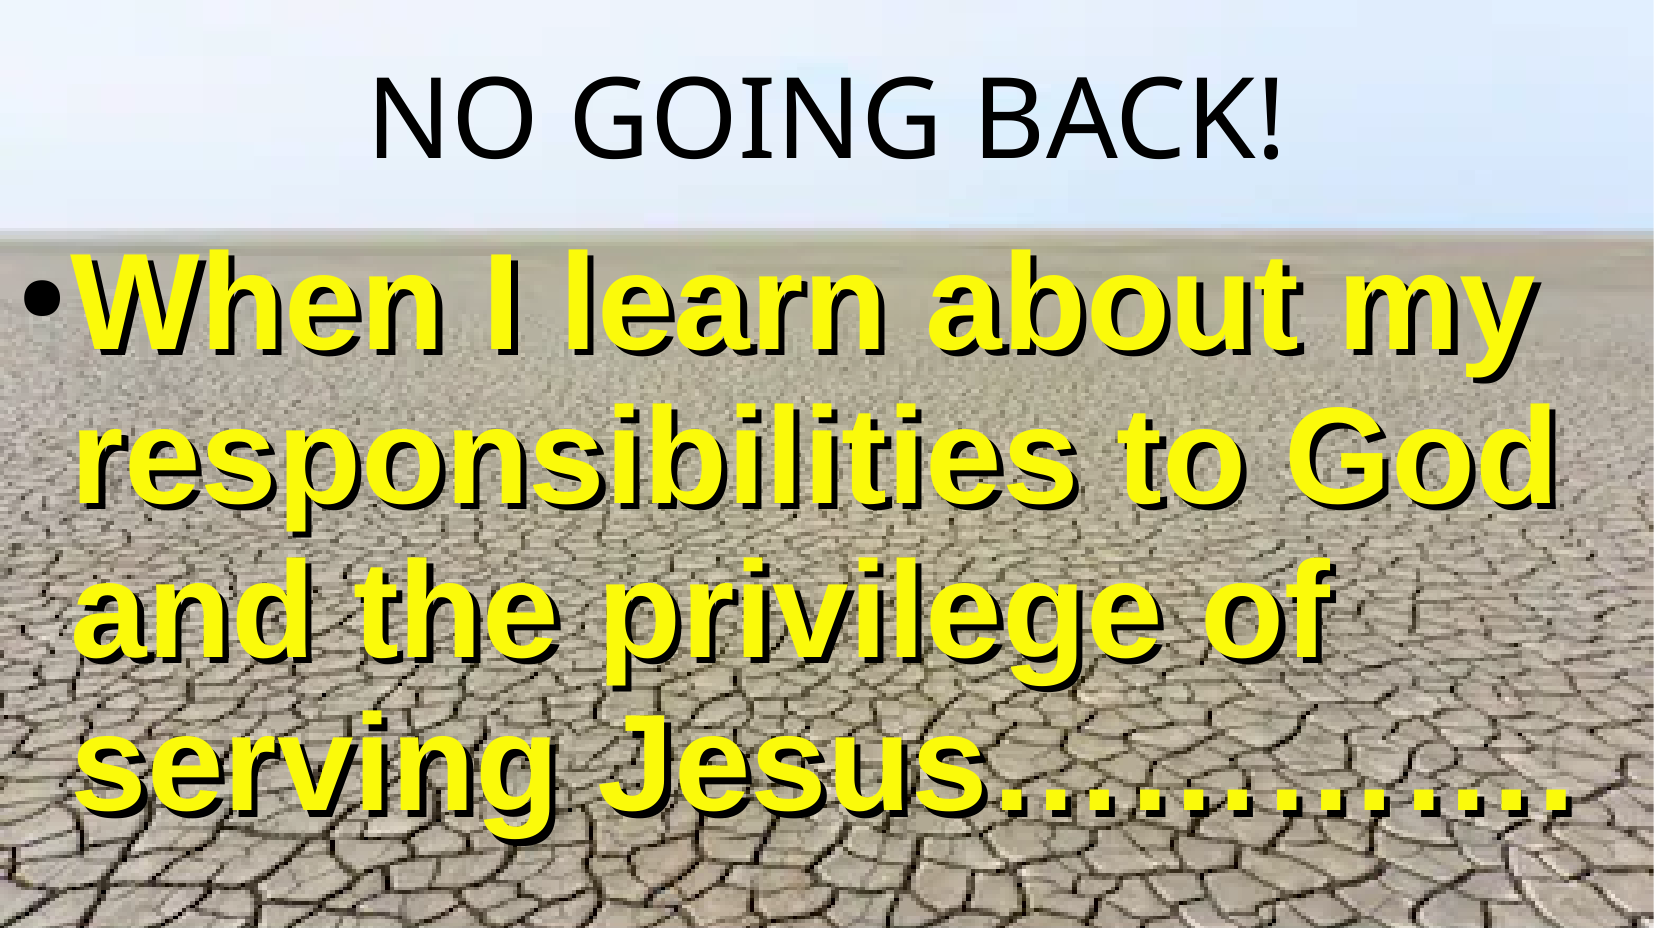

# NO GOING BACK!
When I learn about my responsibilities to God and the privilege of serving Jesus………….